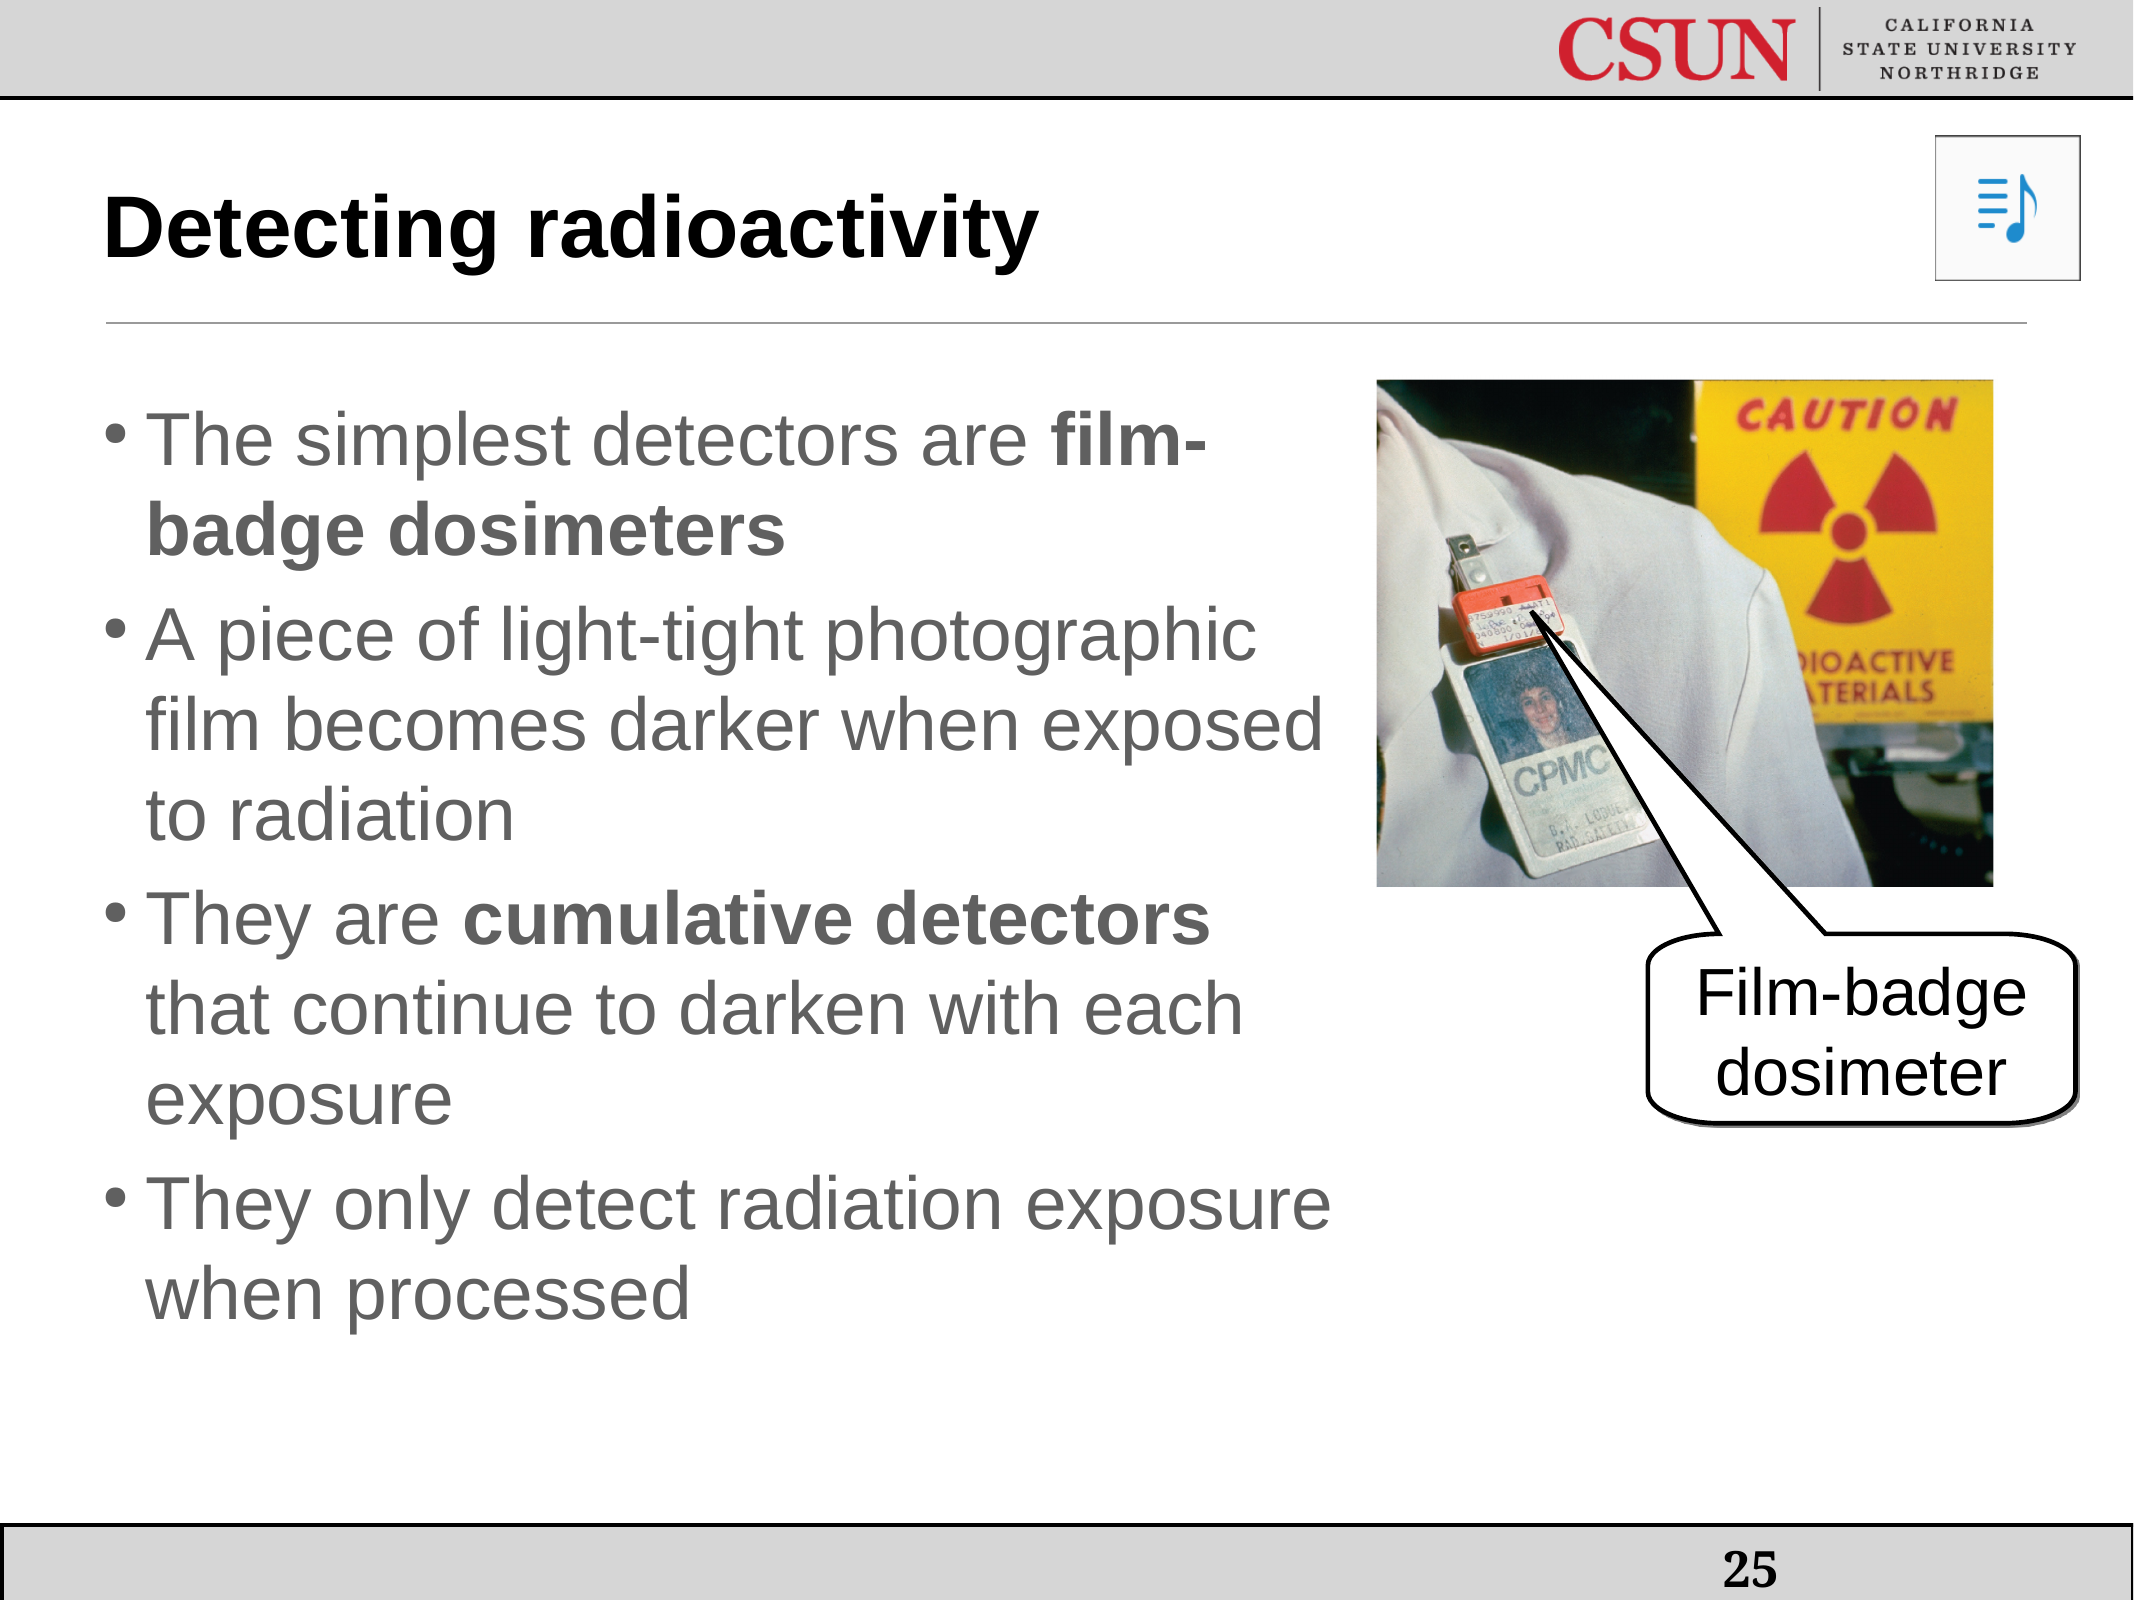

# Detecting radioactivity
The simplest detectors are film-badge dosimeters
A piece of light-tight photographic film becomes darker when exposed to radiation
They are cumulative detectors that continue to darken with each exposure
They only detect radiation exposure when processed
Film-badge dosimeter
25